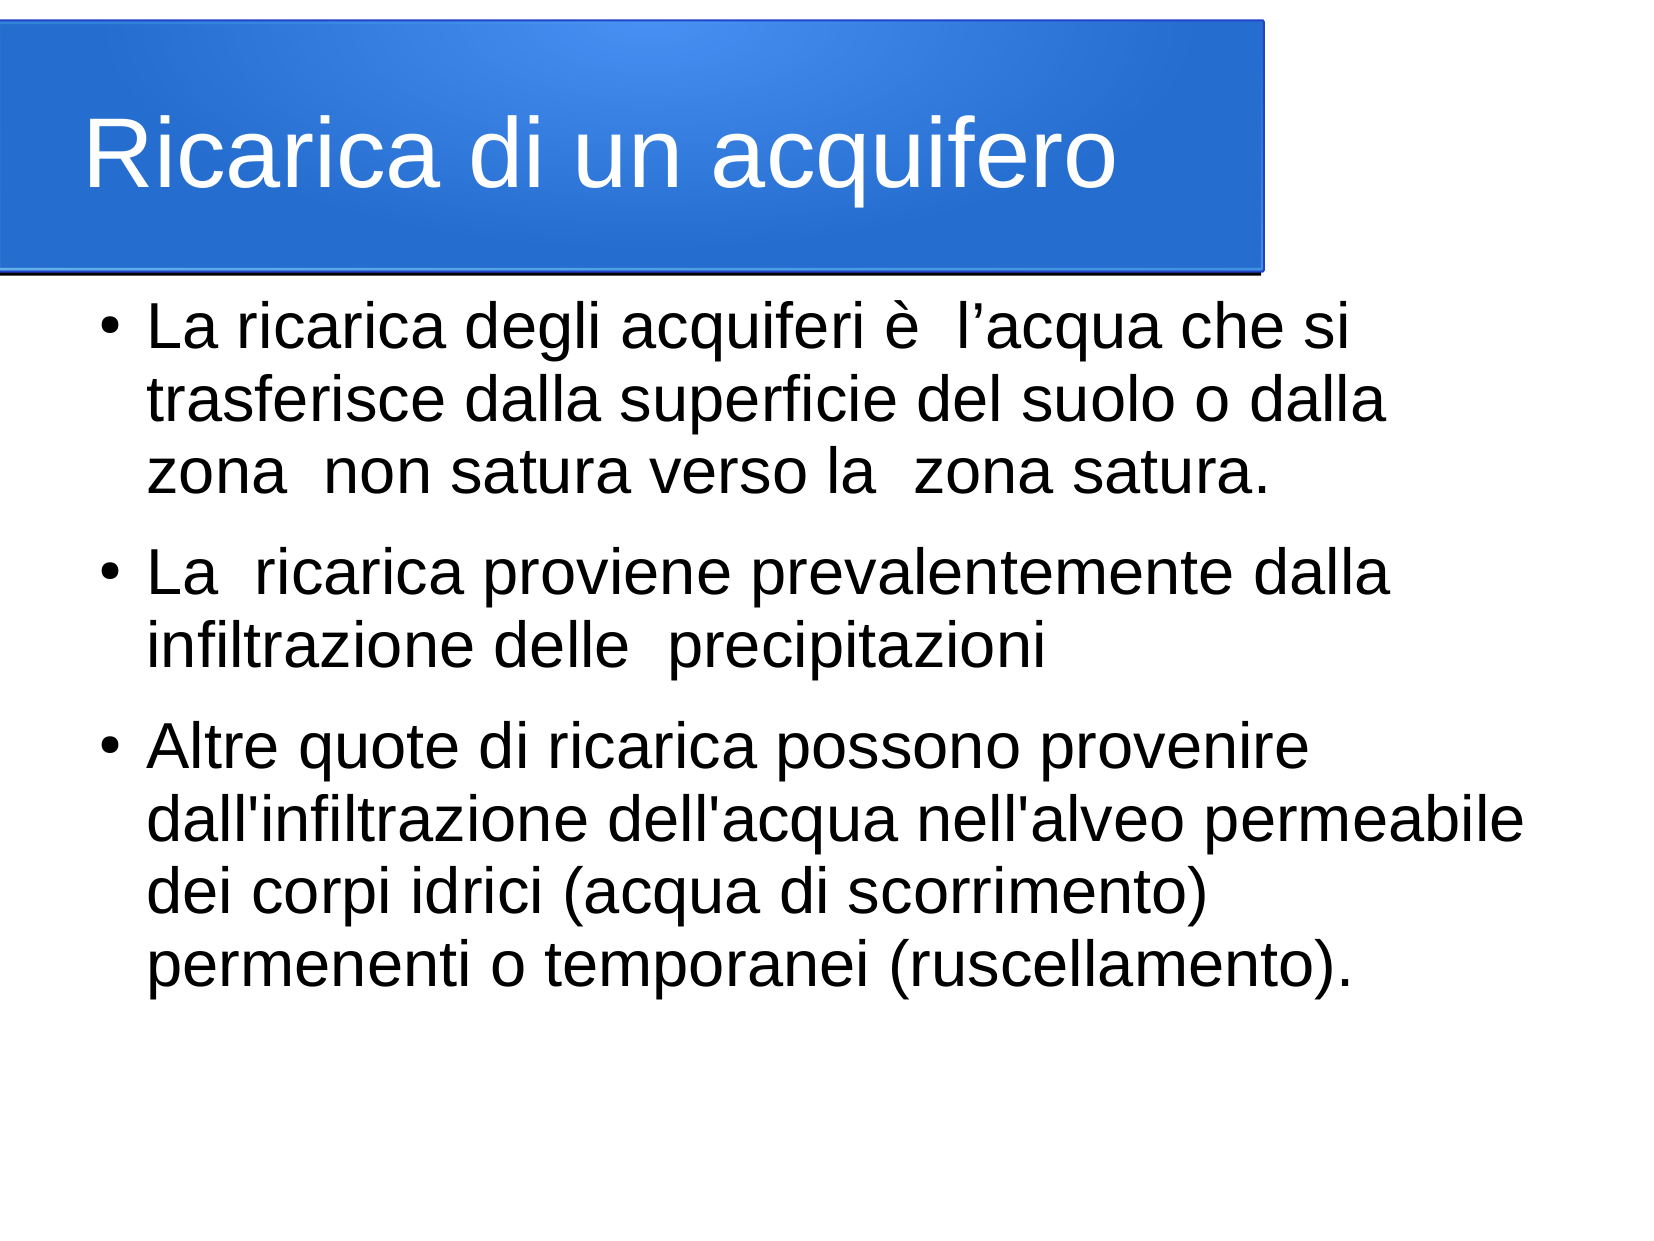

# Ricarica di un acquifero
La ricarica degli acquiferi è l’acqua che si trasferisce dalla superficie del suolo o dalla zona non satura verso la zona satura.
La ricarica proviene prevalentemente dalla infiltrazione delle precipitazioni
Altre quote di ricarica possono provenire dall'infiltrazione dell'acqua nell'alveo permeabile dei corpi idrici (acqua di scorrimento) permenenti o temporanei (ruscellamento).